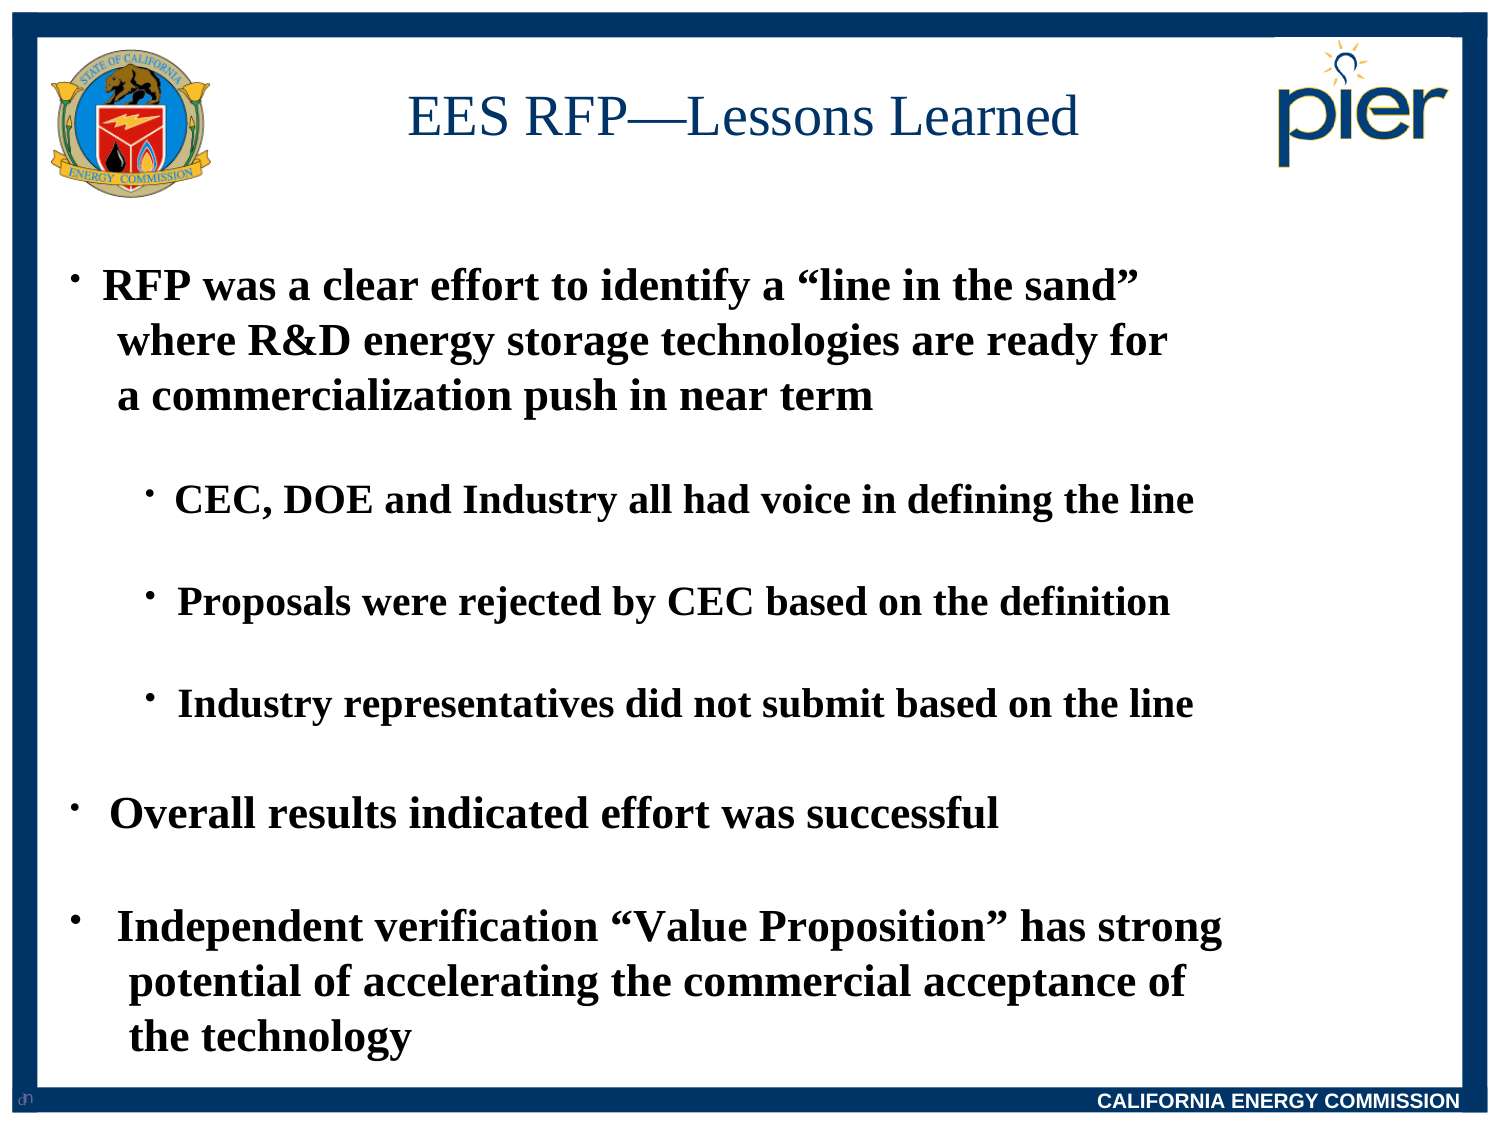

# EES RFP—Lessons Learned
 RFP was a clear effort to identify a “line in the sand”
 where R&D energy storage technologies are ready for
 a commercialization push in near term
 CEC, DOE and Industry all had voice in defining the line
 Proposals were rejected by CEC based on the definition
 Industry representatives did not submit based on the line
 Overall results indicated effort was successful
 Independent verification “Value Proposition” has strong
 potential of accelerating the commercial acceptance of
 the technology